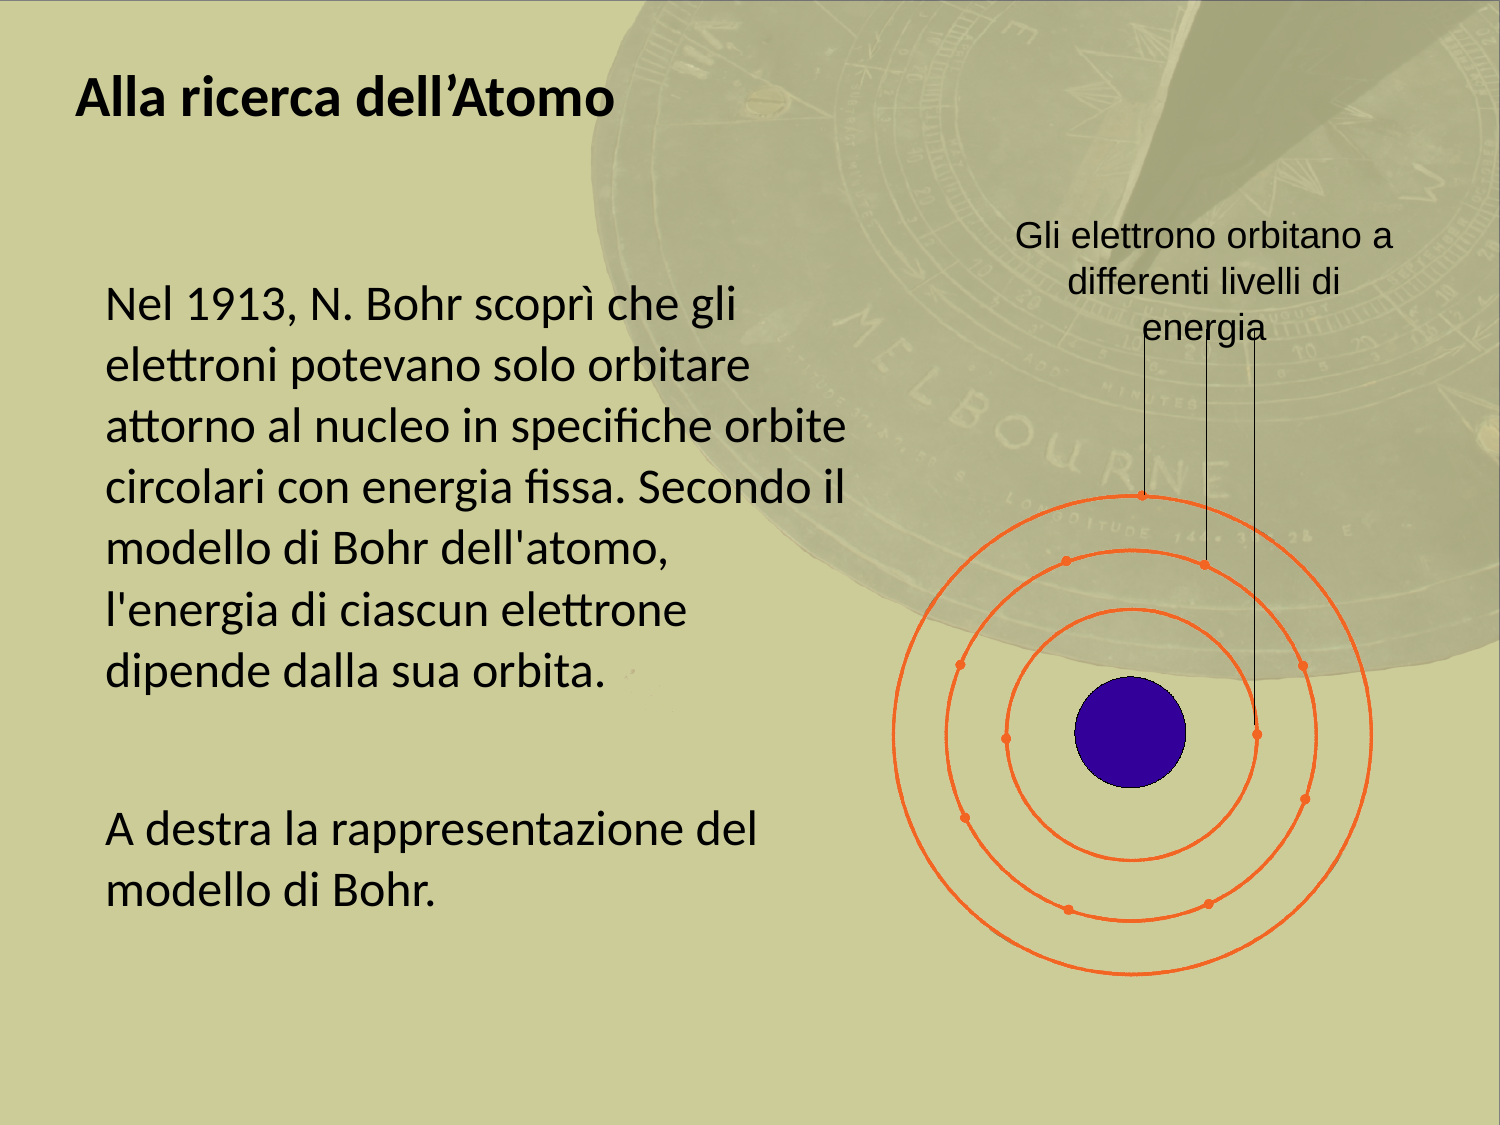

# Alla ricerca dell’Atomo
Nel 1913, N. Bohr scoprì che gli elettroni potevano solo orbitare attorno al nucleo in specifiche orbite circolari con energia fissa. Secondo il modello di Bohr dell'atomo, l'energia di ciascun elettrone dipende dalla sua orbita.
A destra la rappresentazione del modello di Bohr.
Gli elettrono orbitano a differenti livelli di energia